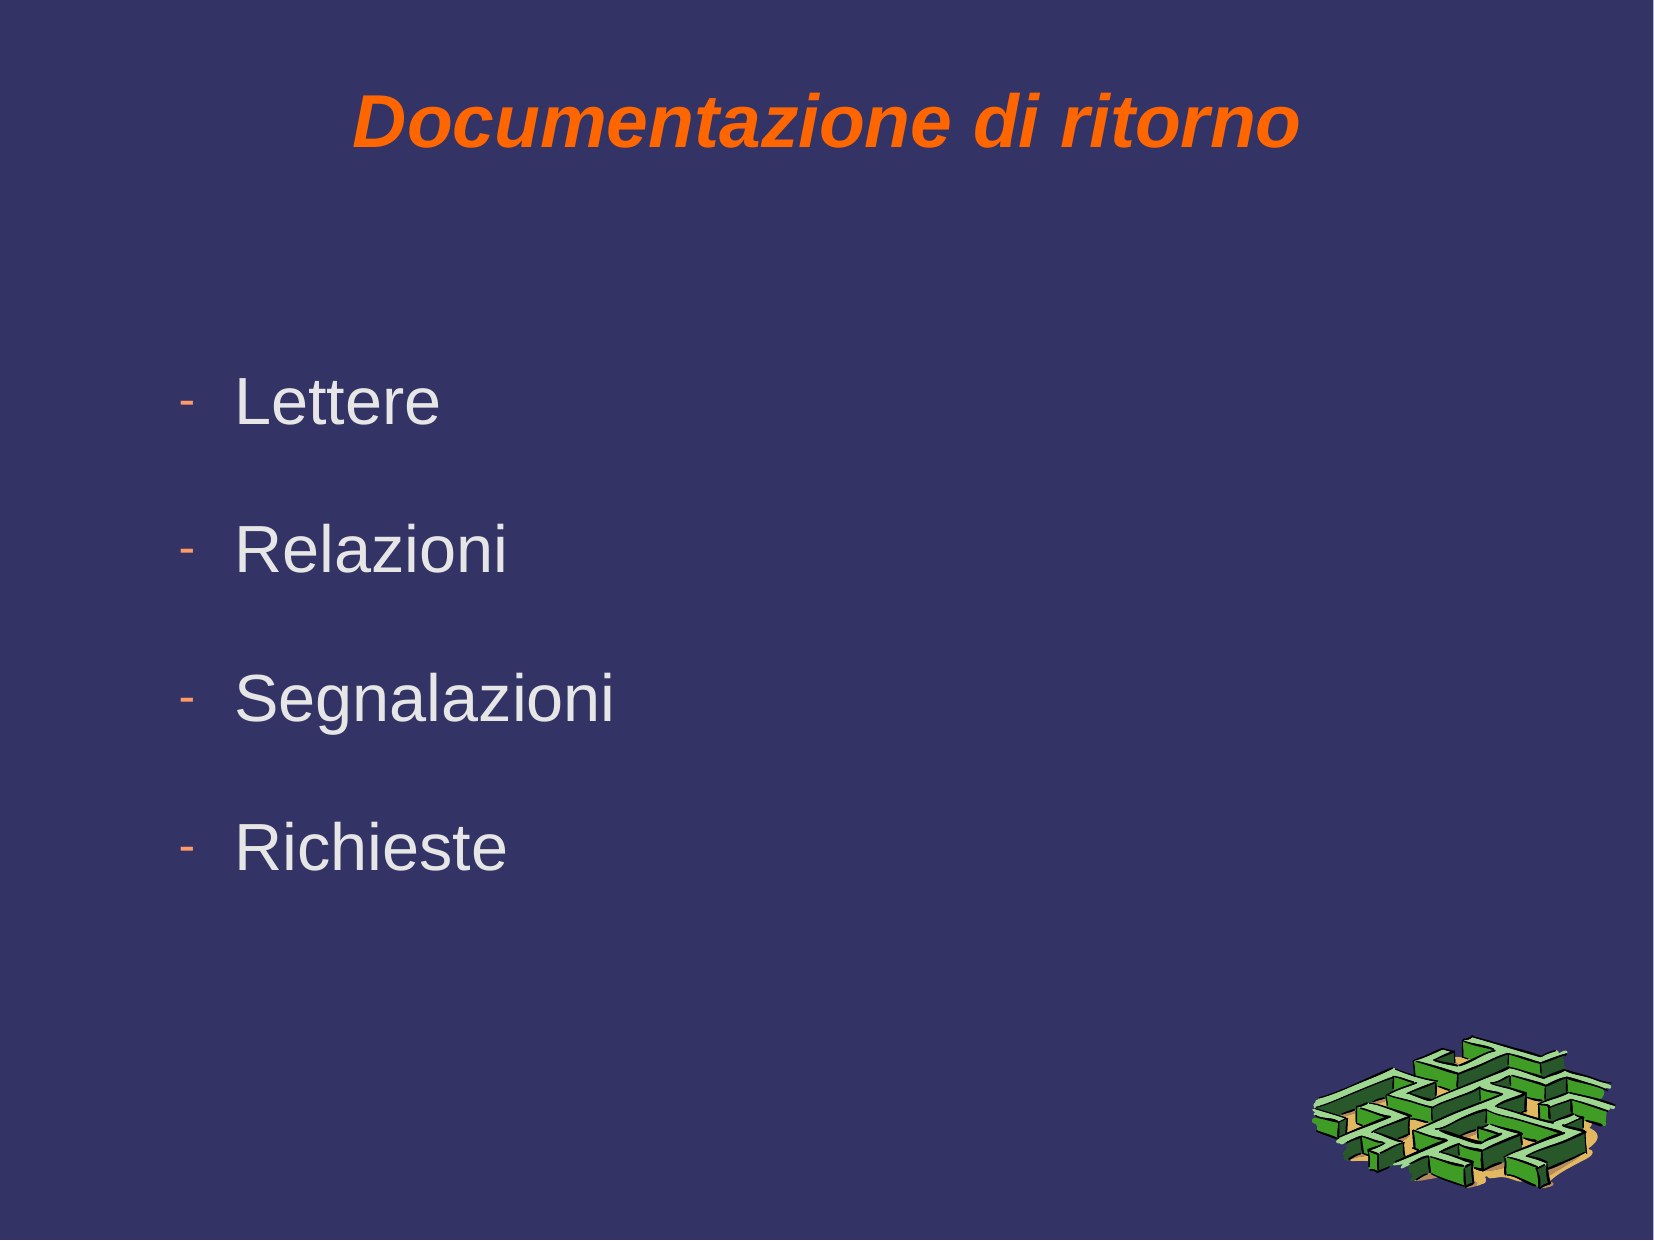

Documentazione di ritorno
Lettere
Relazioni
Segnalazioni
Richieste